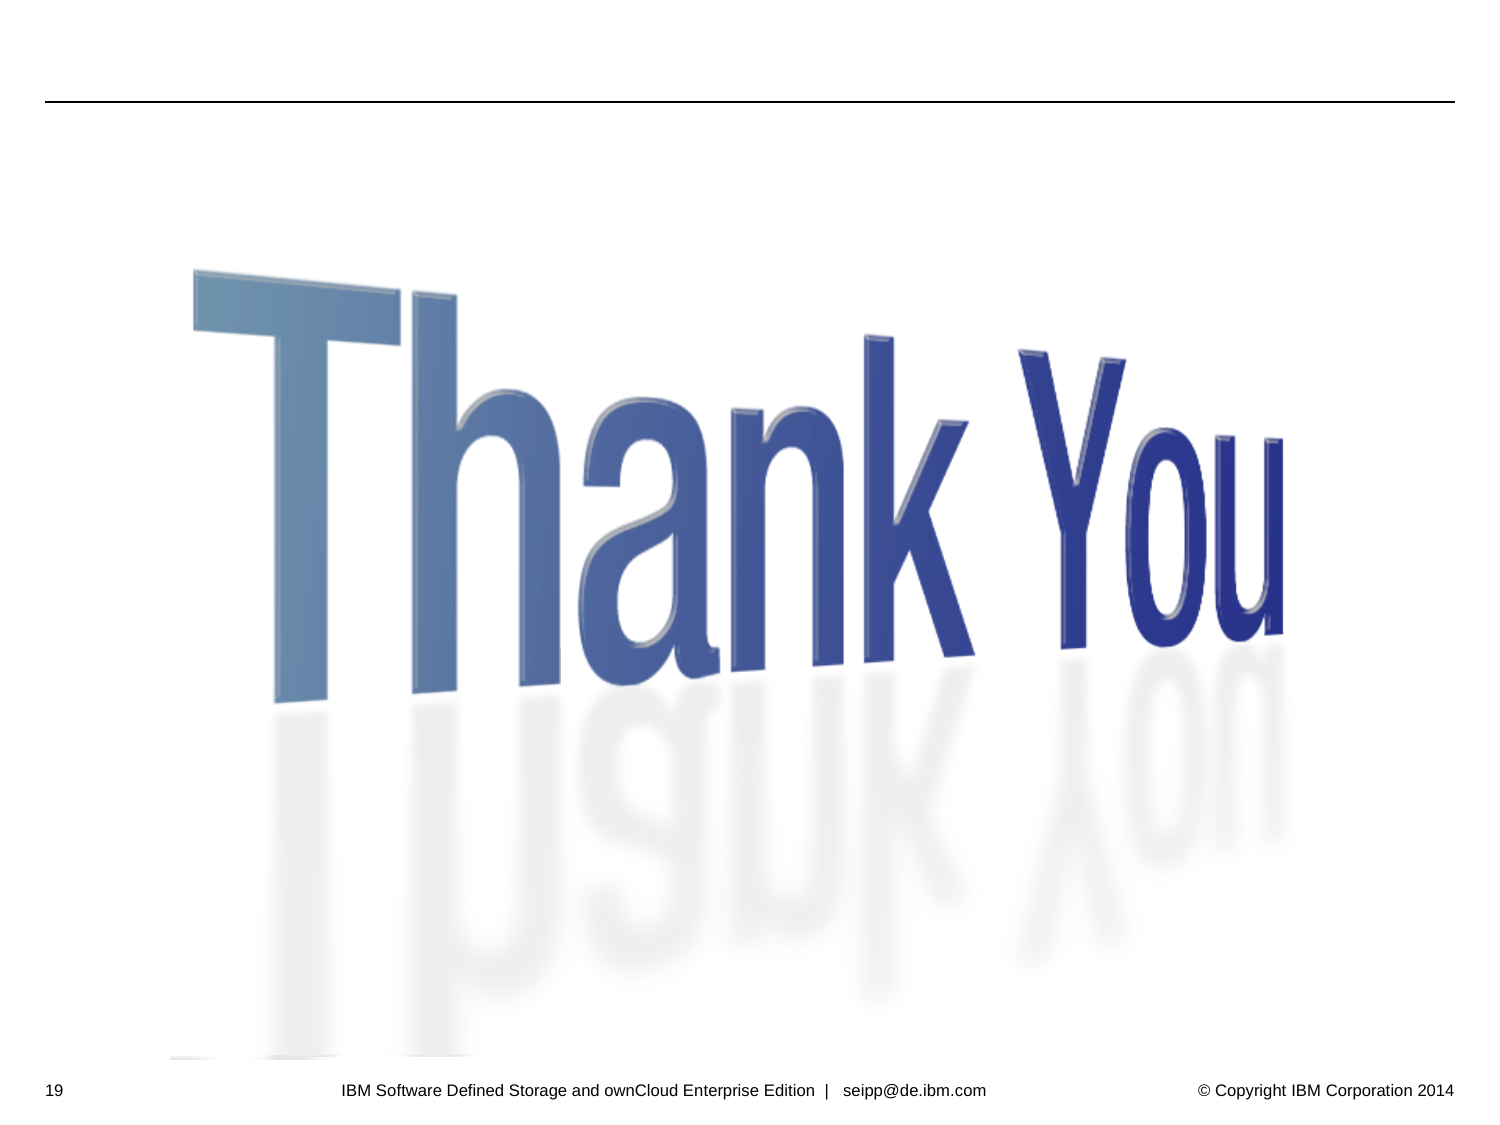

19
IBM Software Defined Storage and ownCloud Enterprise Edition | seipp@de.ibm.com